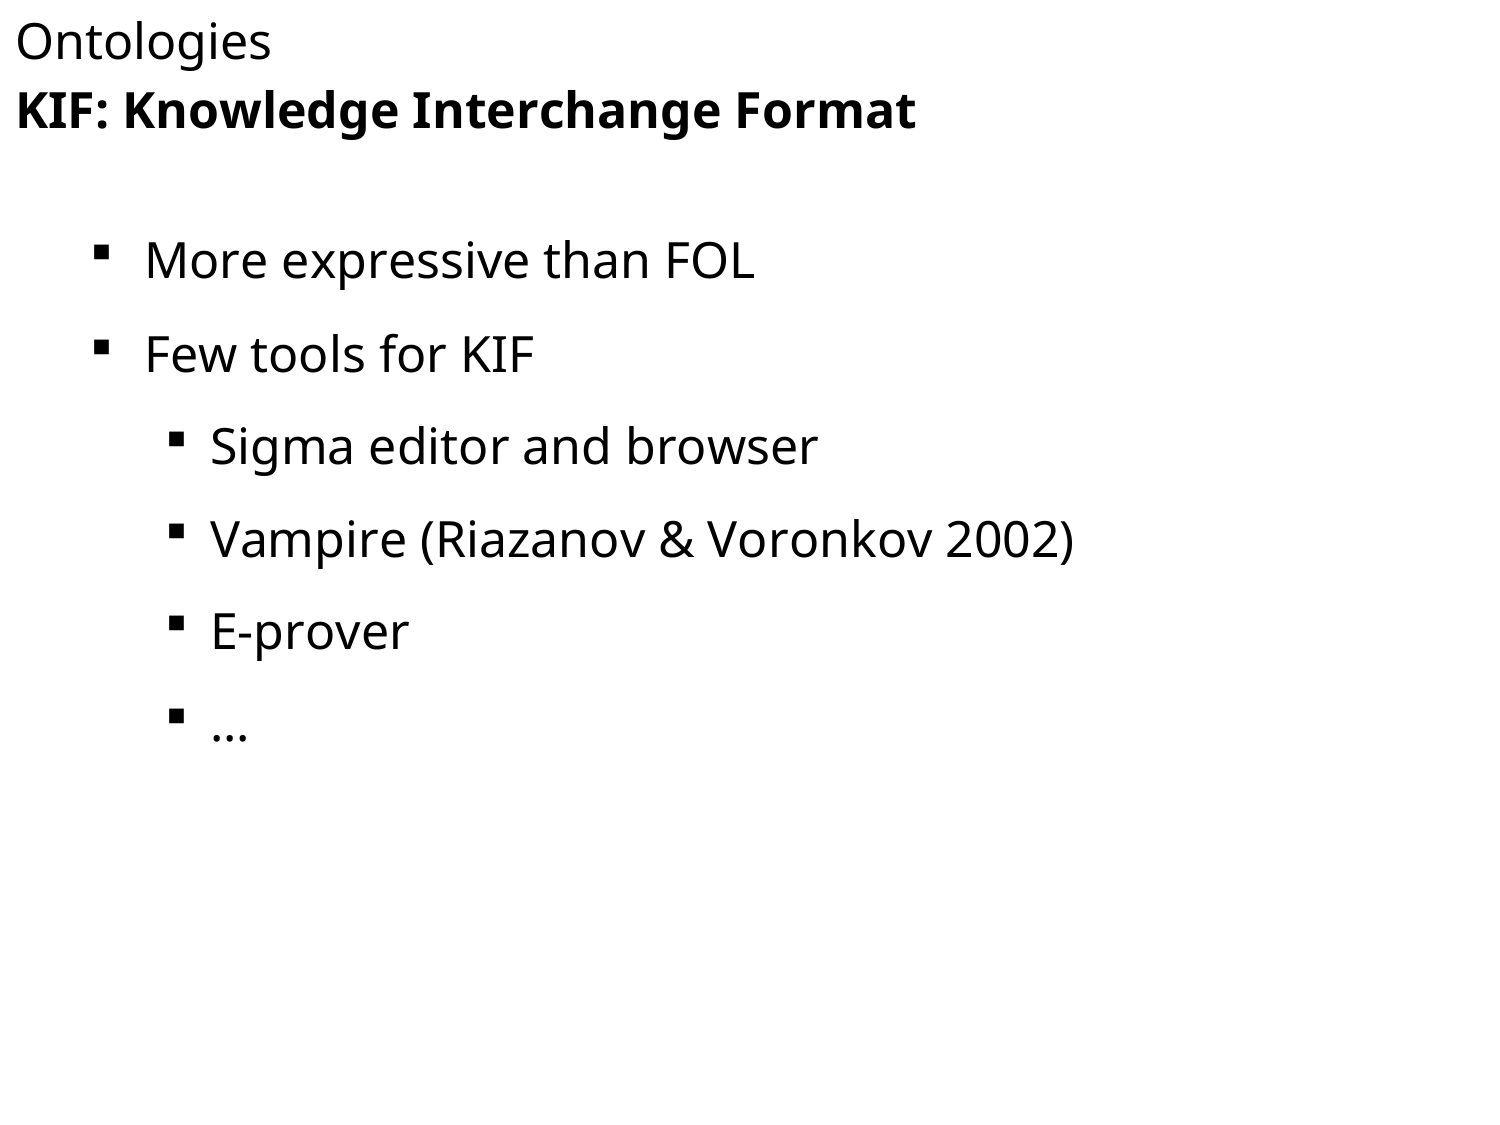

Ontologies
KIF: Knowledge Interchange Format
# More expressive than FOL
Few tools for KIF
Sigma editor and browser
Vampire (Riazanov & Voronkov 2002)
E-prover
...